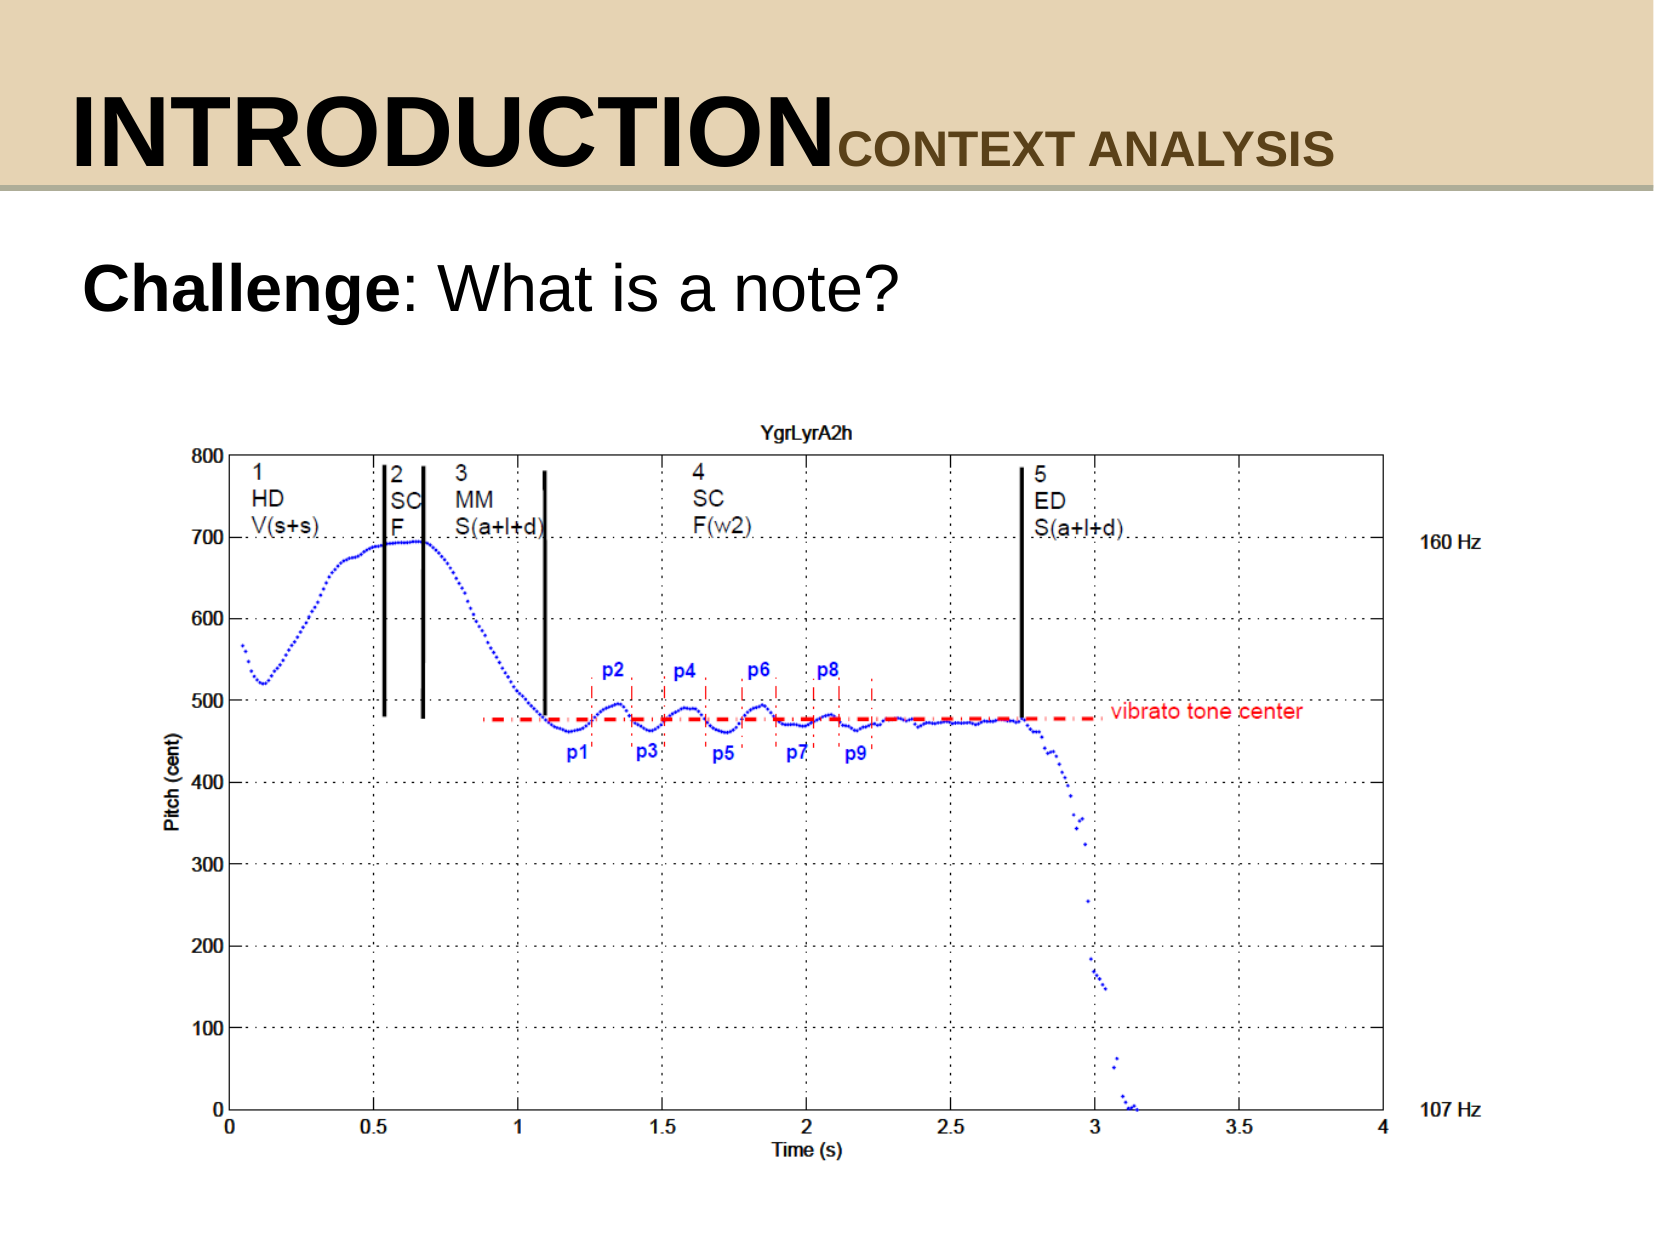

INTRODUCTIONCONTEXT ANALYSIS
# Challenge: What is a note?